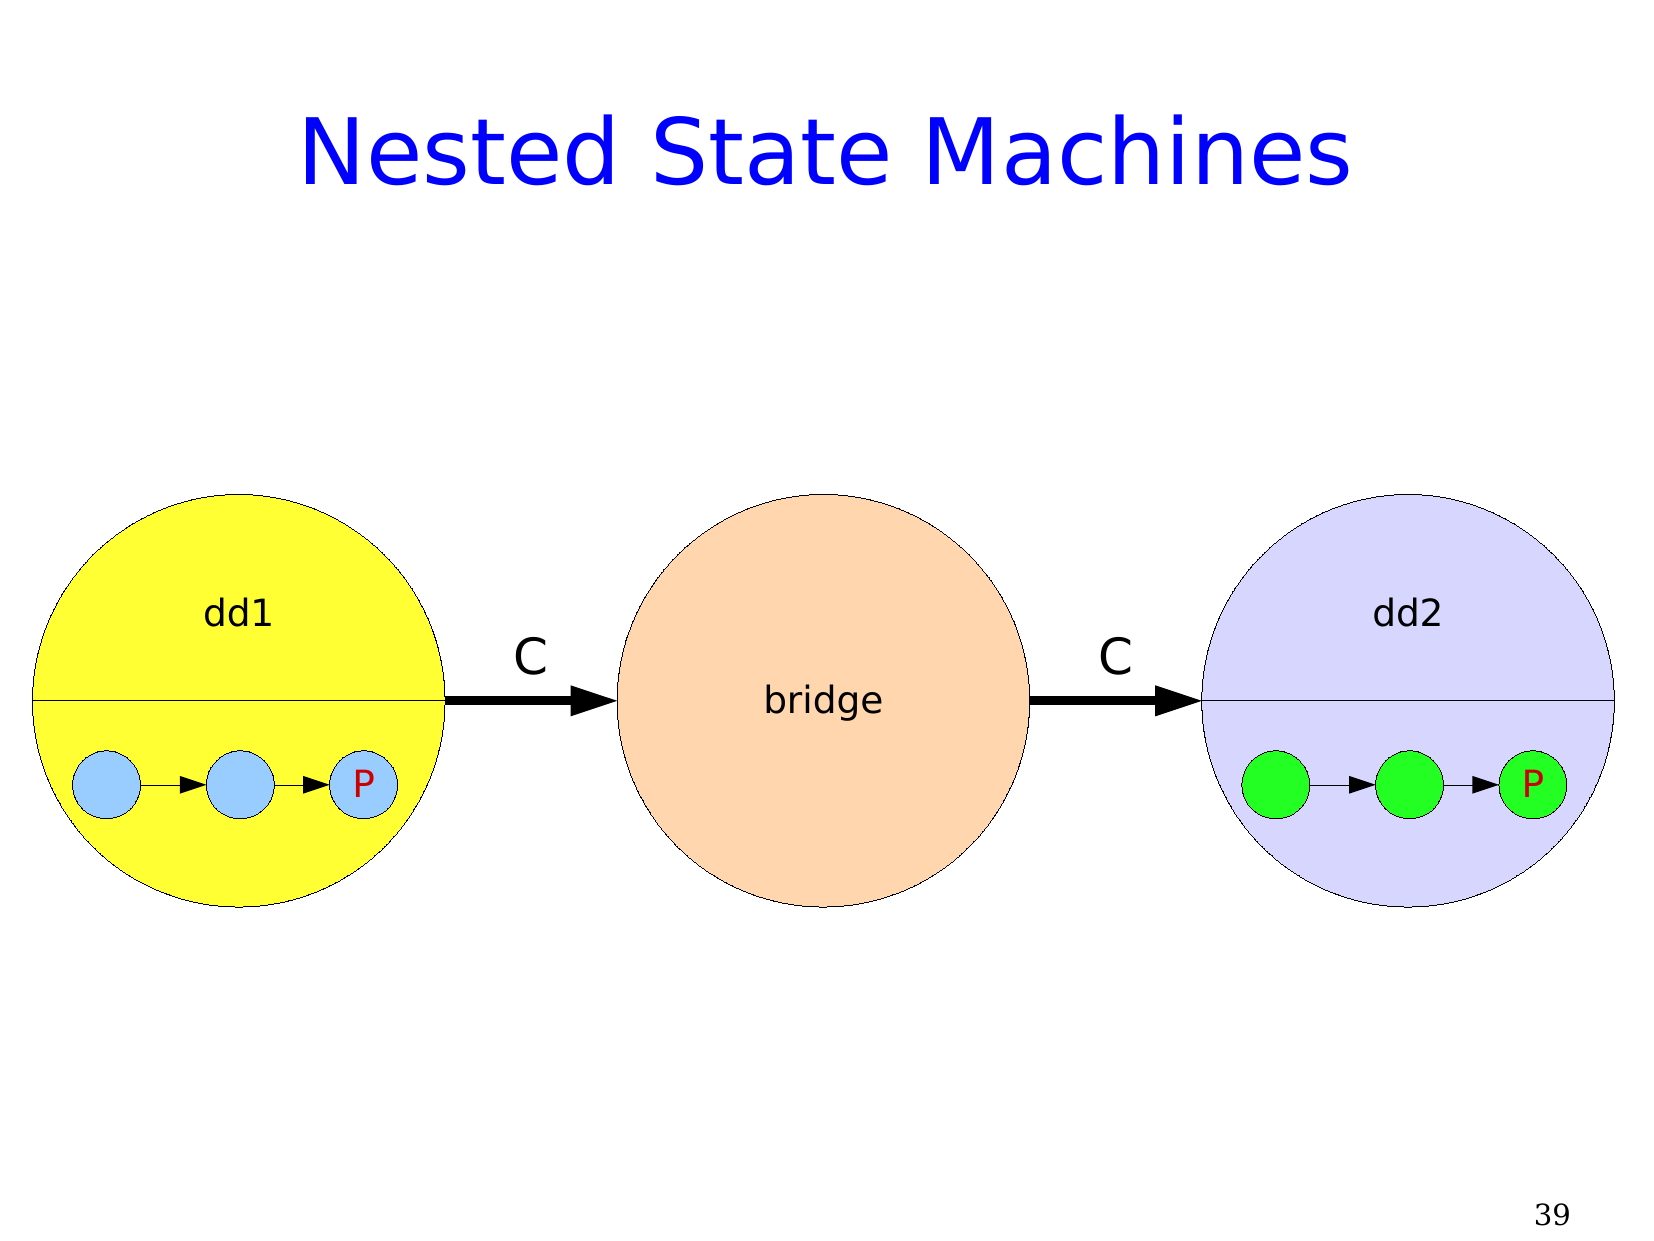

# Nested State Machines
dd1
bridge
dd2
P
P
39